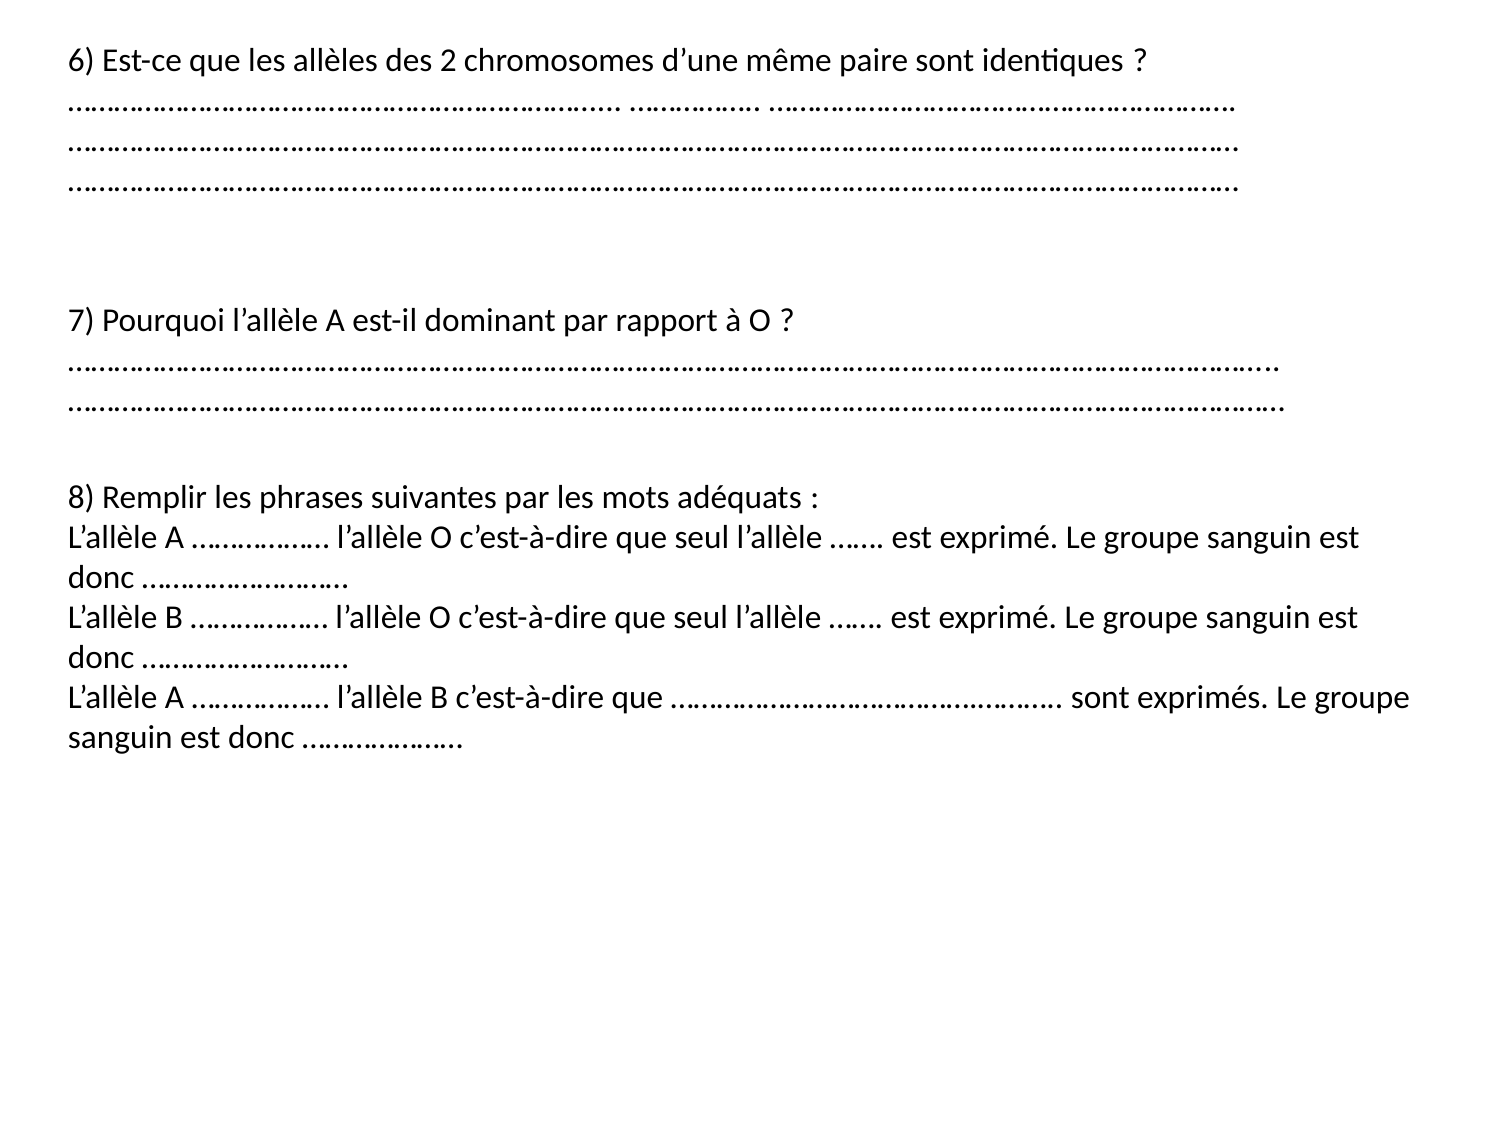

6) Est-ce que les allèles des 2 chromosomes d’une même paire sont identiques ?
……………………………………………………………... …………….. …………………………………………………….
………………………………………………………………………………………………………………………………………
………………………………………………………………………………………………………………………………………
7) Pourquoi l’allèle A est-il dominant par rapport à O ?
…………………………………………………………………………………………………………………………………………..
……………………………………………………………………………………………………………………………………………
8) Remplir les phrases suivantes par les mots adéquats :
L’allèle A ……………… l’allèle O c’est-à-dire que seul l’allèle ……. est exprimé. Le groupe sanguin est donc ………………………
L’allèle B ……………… l’allèle O c’est-à-dire que seul l’allèle ……. est exprimé. Le groupe sanguin est donc ………………………
L’allèle A ……………… l’allèle B c’est-à-dire que ………………………………….……….. sont exprimés. Le groupe sanguin est donc …………………